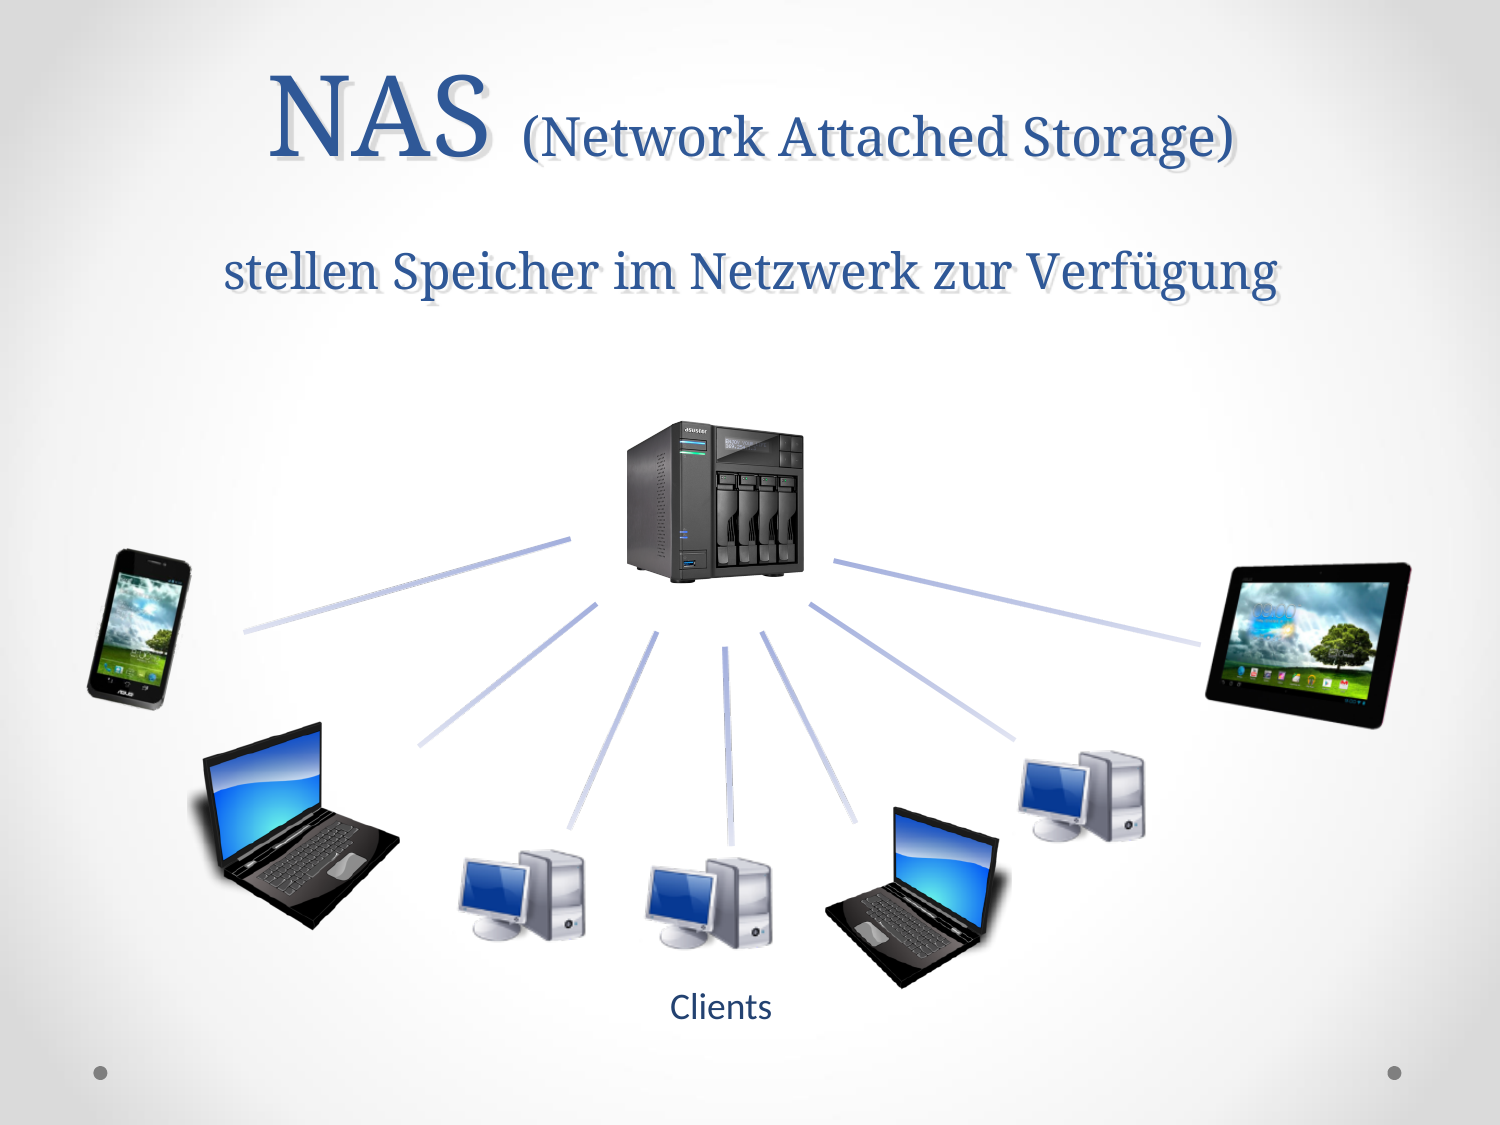

# NAS (Network Attached Storage) stellen Speicher im Netzwerk zur Verfügung
Clients